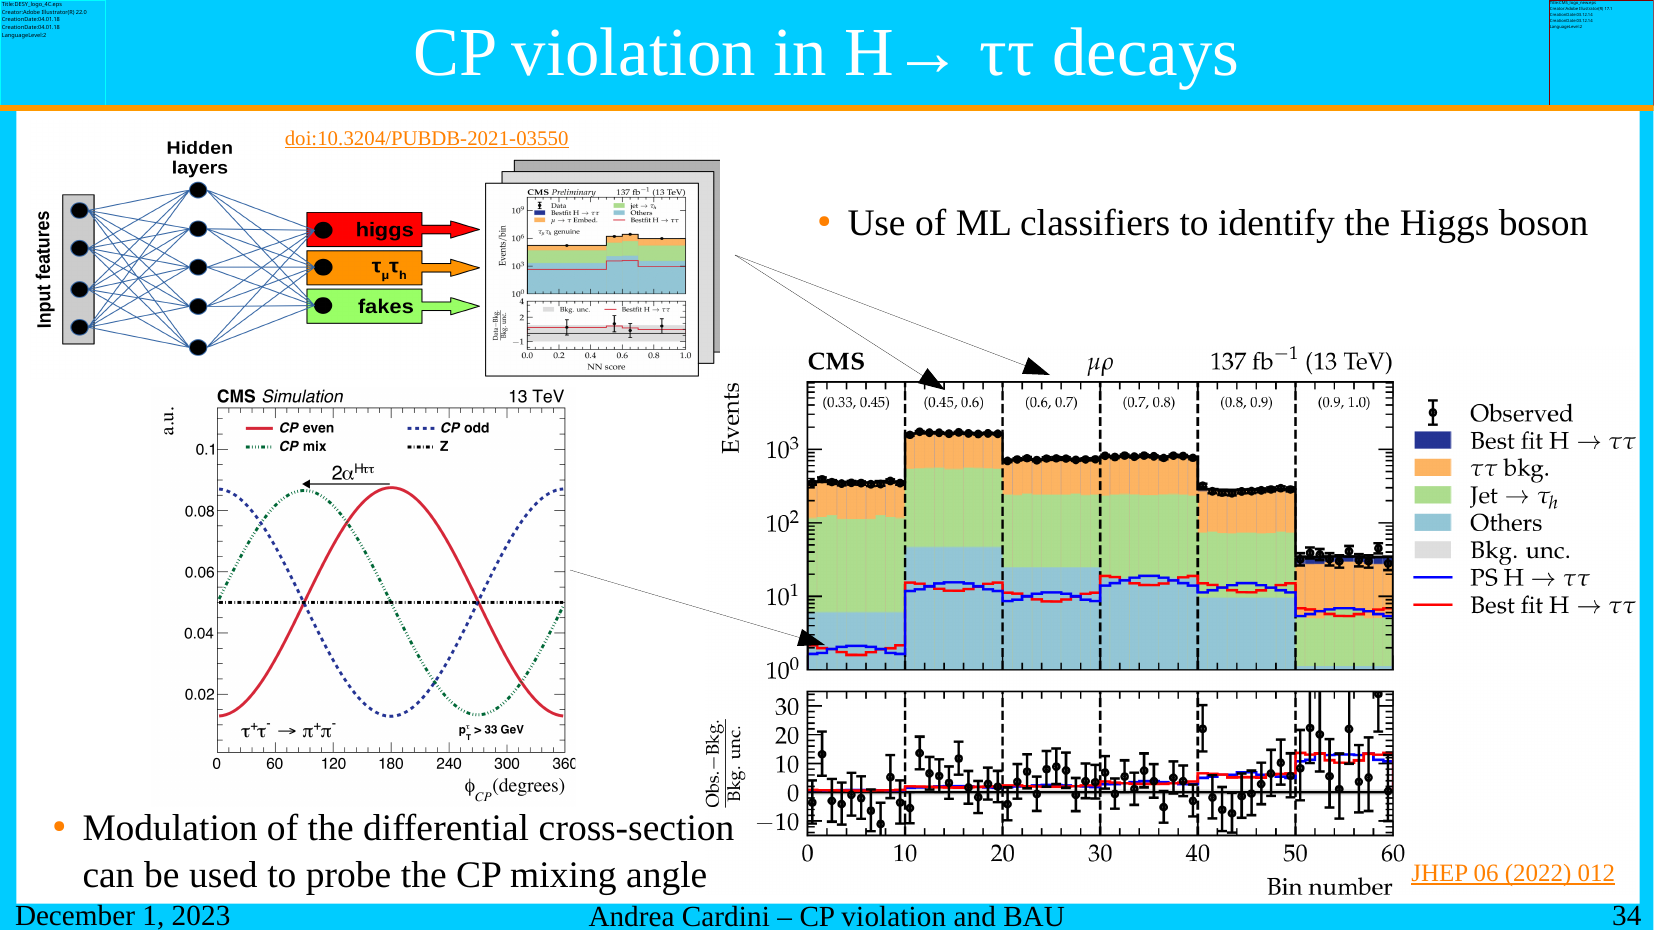

# CP violation in H→ ττ decays
doi:10.3204/PUBDB-2021-03550
Use of ML classifiers to identify the Higgs boson
Modulation of the differential cross-section can be used to probe the CP mixing angle
JHEP 06 (2022) 012
34
Exclusion for CP-odd hypothesis: